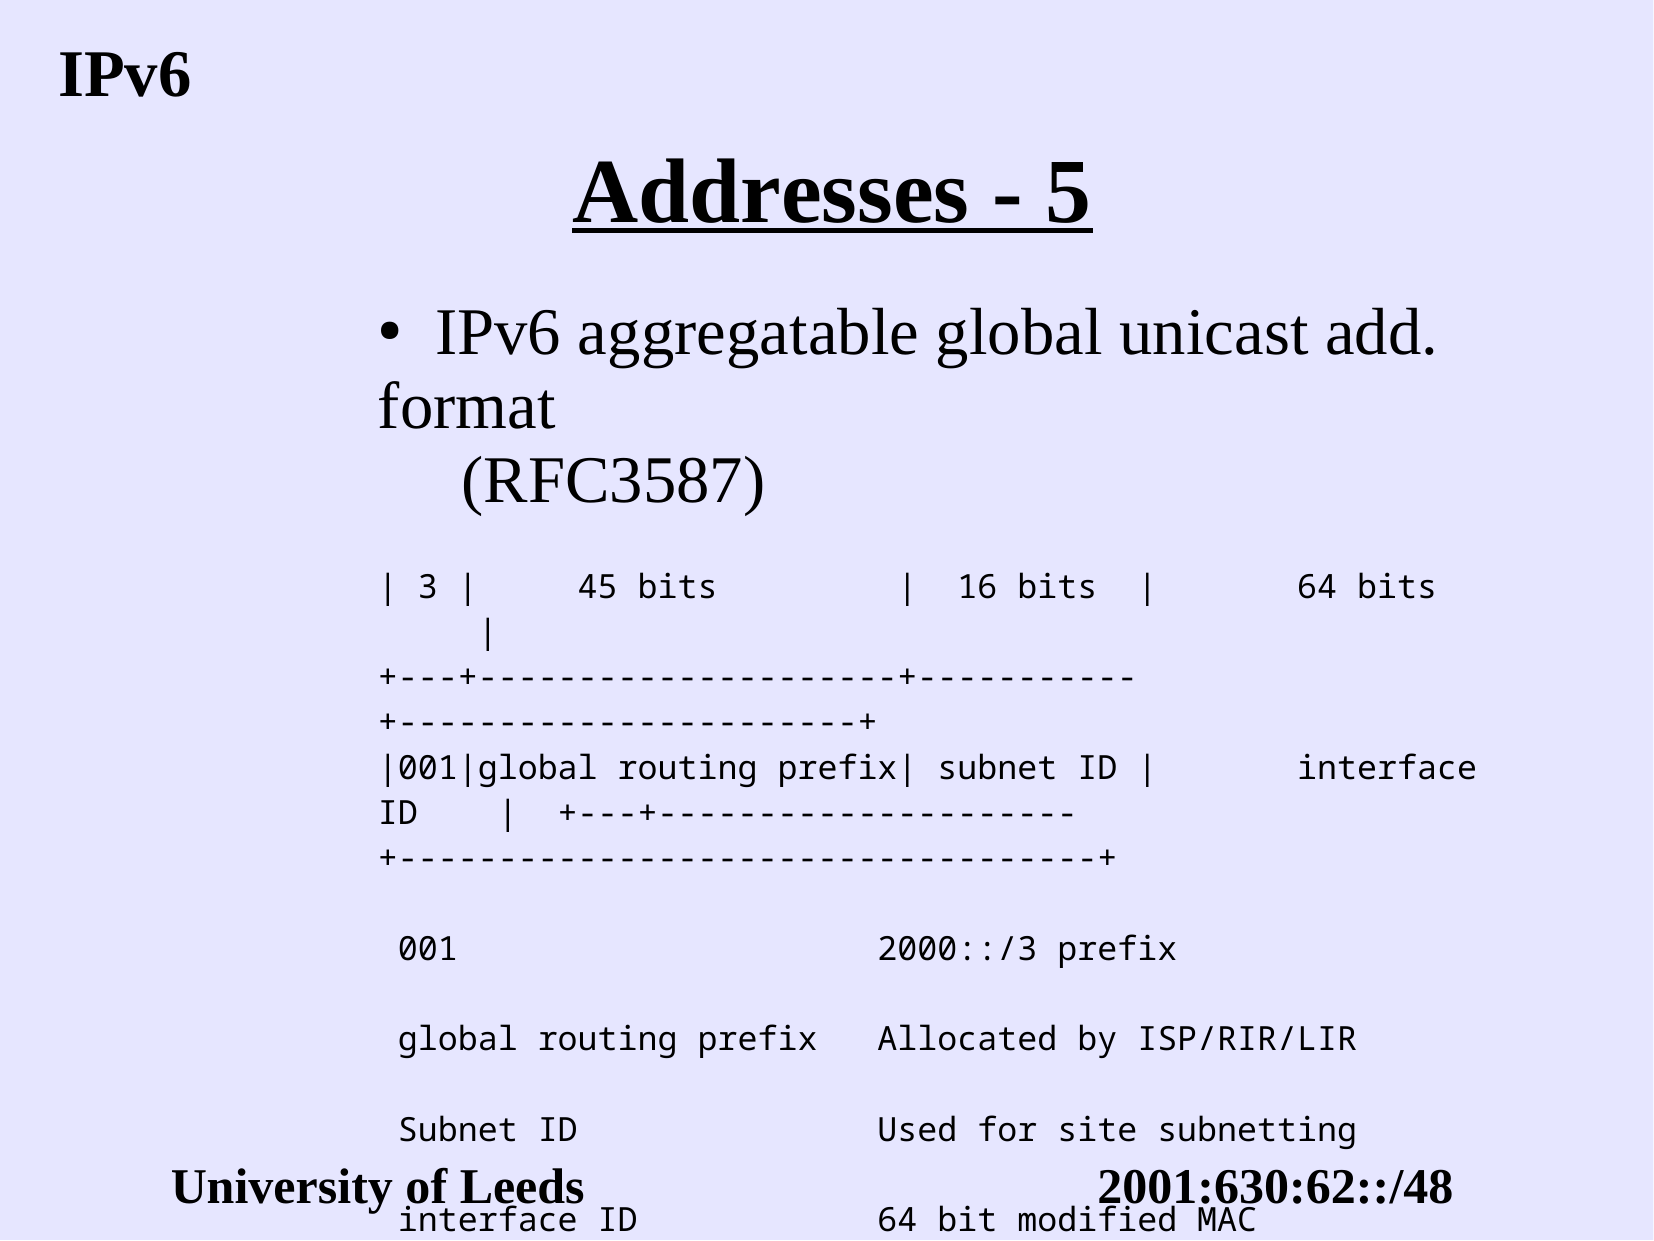

# Addresses - 5
 IPv6 aggregatable global unicast add. format
 (RFC3587)
| 3 | 45 bits | 16 bits | 64 bits |
+---+---------------------+-----------+-----------------------+
|001|global routing prefix| subnet ID | interface ID | +---+---------------------+-----------------------------------+
 001 2000::/3 prefix
 global routing prefix Allocated by ISP/RIR/LIR
 Subnet ID Used for site subnetting
 interface ID 64 bit modified MAC